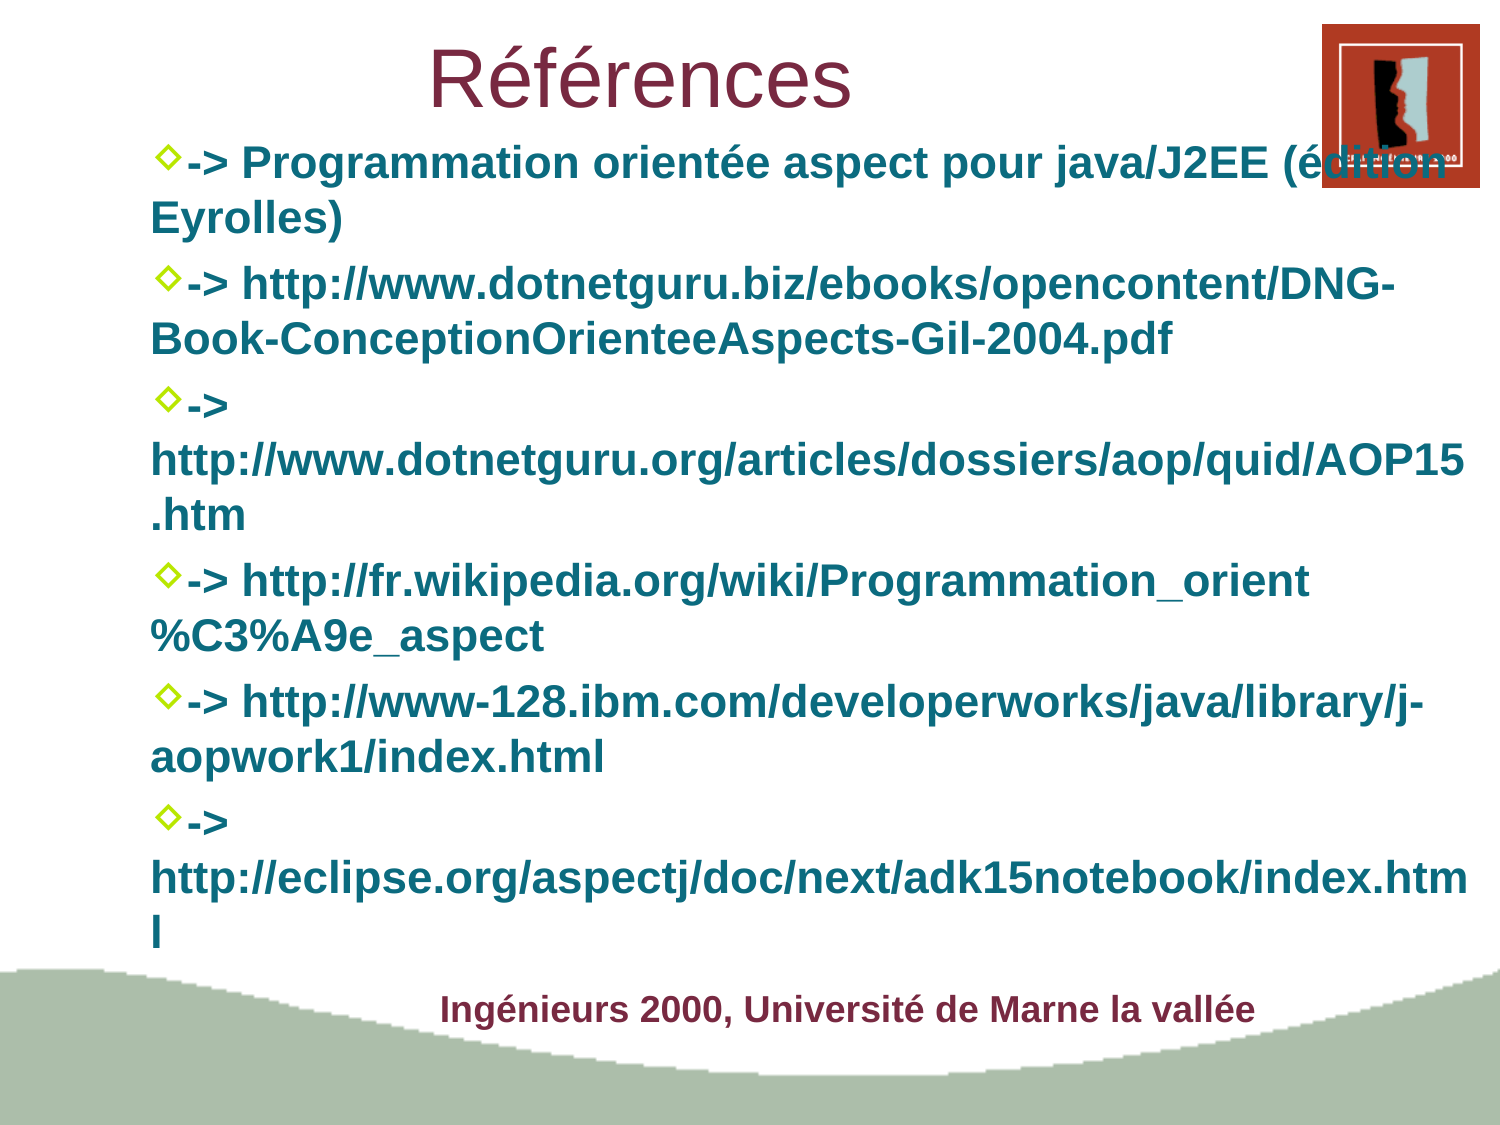

# Références
-> Programmation orientée aspect pour java/J2EE (édition Eyrolles)
-> http://www.dotnetguru.biz/ebooks/opencontent/DNG-Book-ConceptionOrienteeAspects-Gil-2004.pdf
-> http://www.dotnetguru.org/articles/dossiers/aop/quid/AOP15.htm
-> http://fr.wikipedia.org/wiki/Programmation_orient%C3%A9e_aspect
-> http://www-128.ibm.com/developerworks/java/library/j-aopwork1/index.html
-> http://eclipse.org/aspectj/doc/next/adk15notebook/index.html